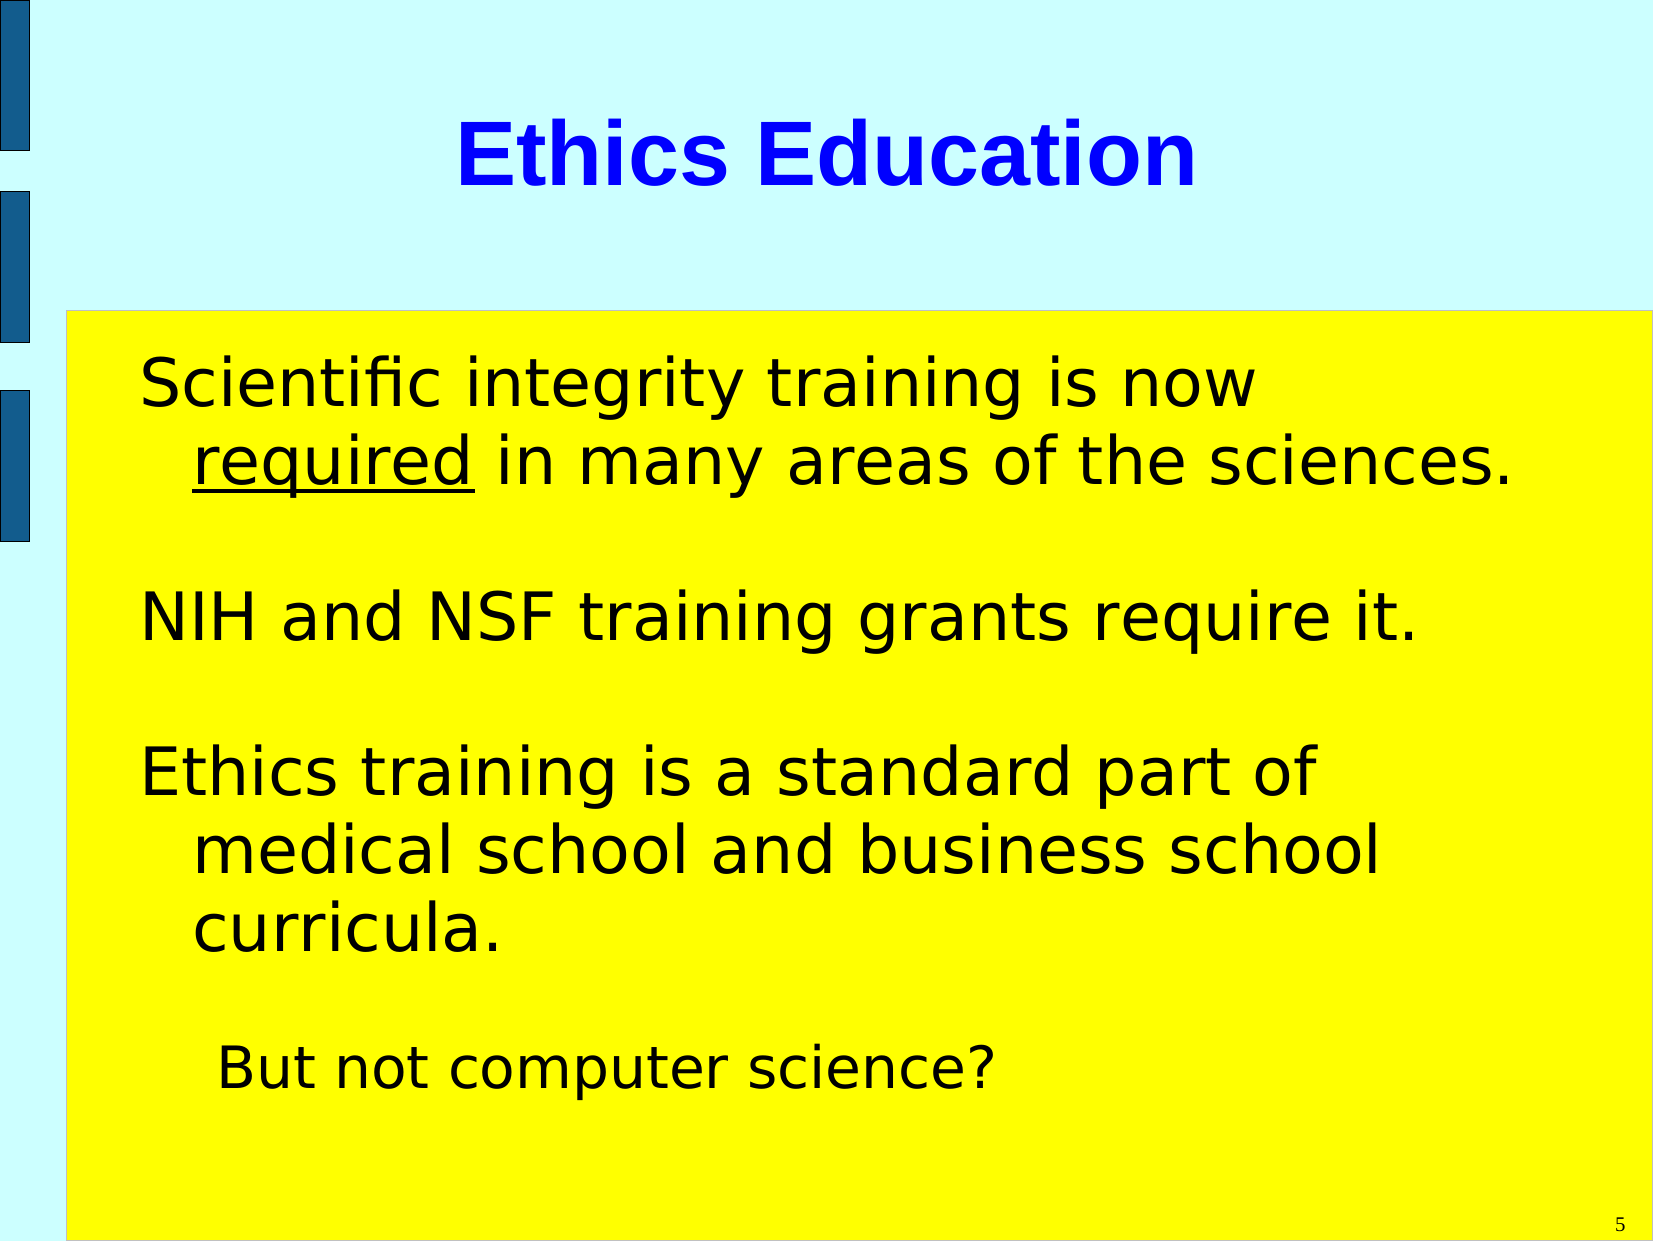

# Ethics Education
Scientific integrity training is now required in many areas of the sciences.
NIH and NSF training grants require it.
Ethics training is a standard part of medical school and business school curricula.
But not computer science?